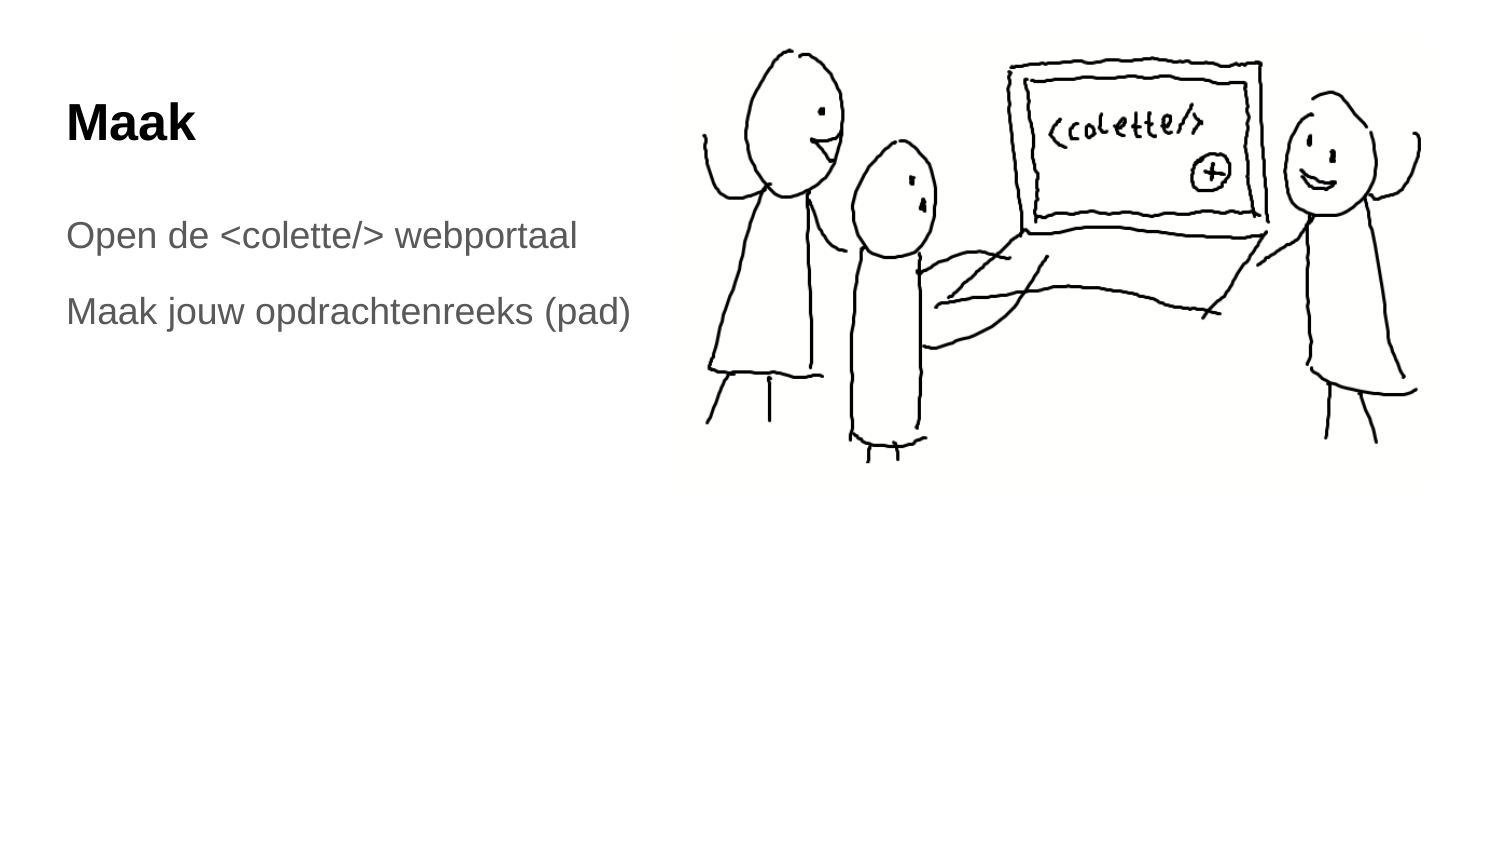

# Maak
Open de <colette/> webportaal
Maak jouw opdrachtenreeks (pad)